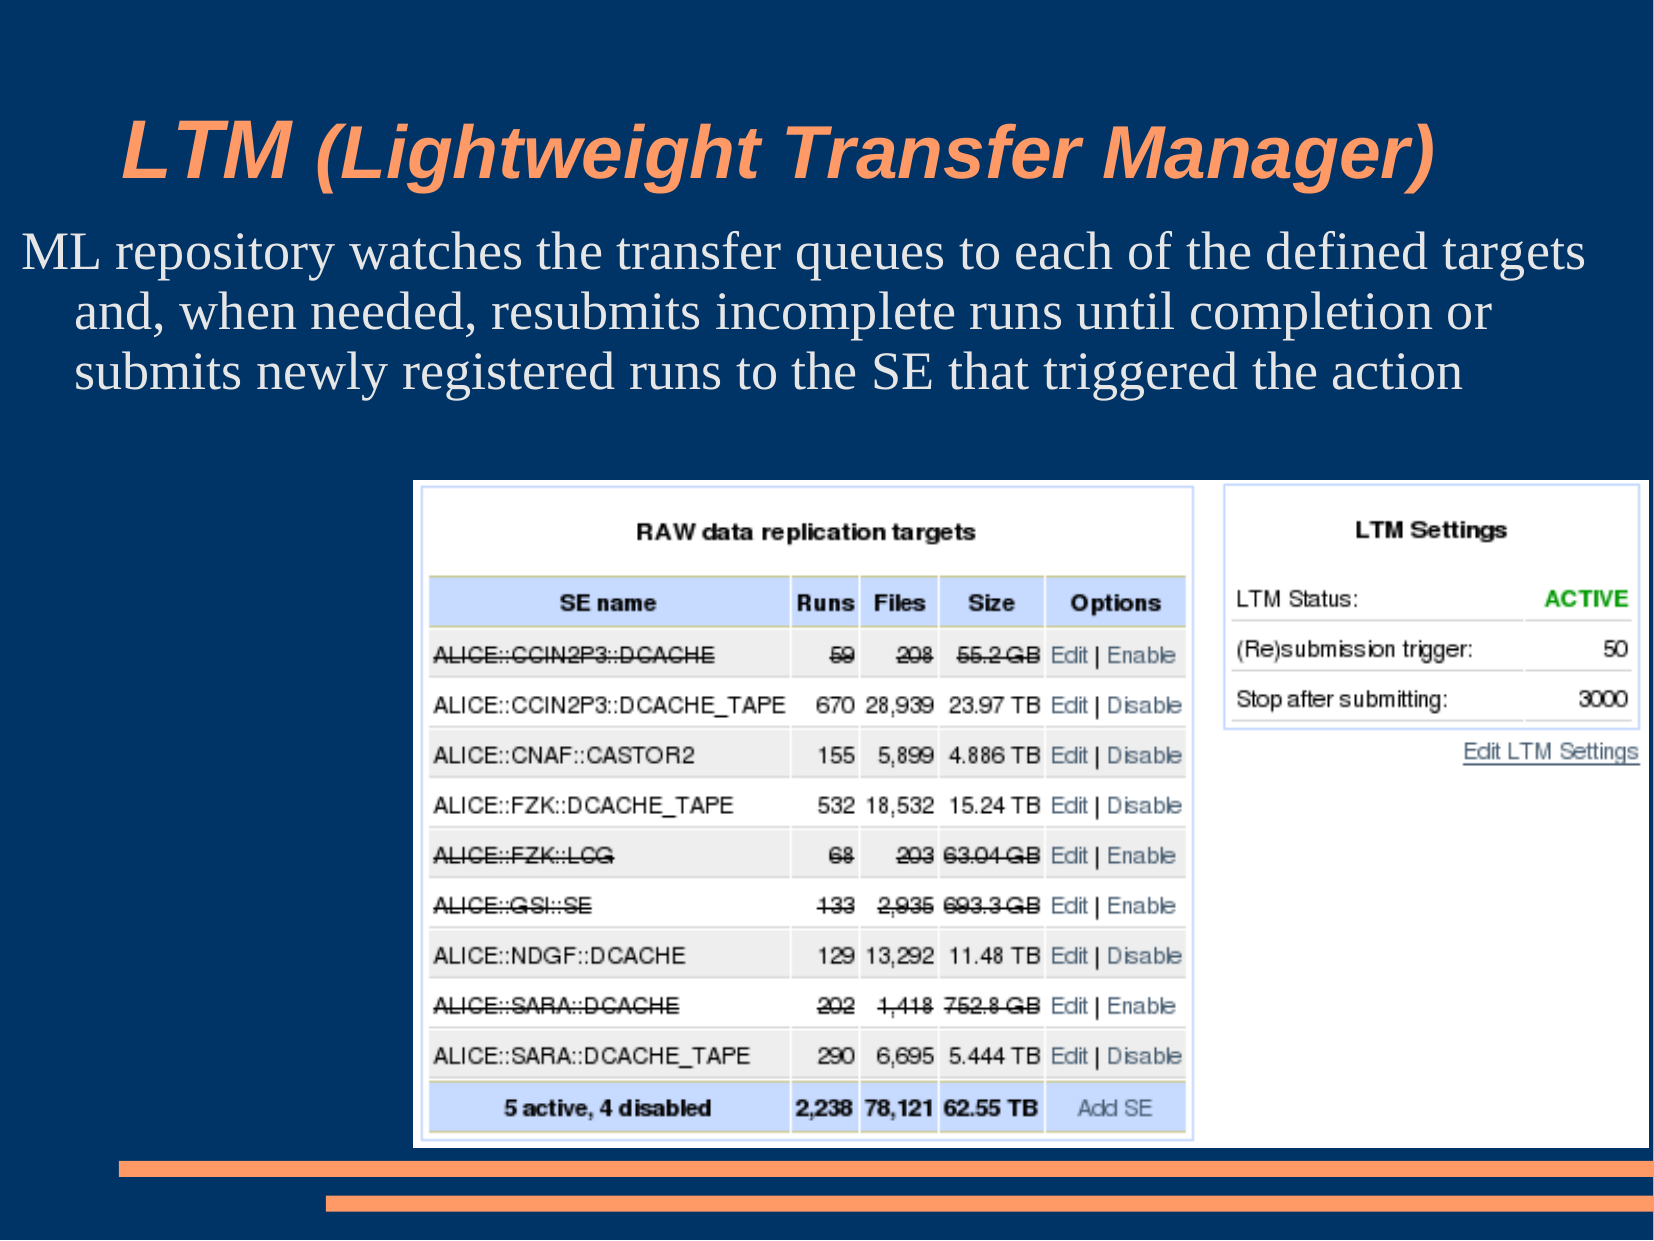

# LTM (Lightweight Transfer Manager)
ML repository watches the transfer queues to each of the defined targets and, when needed, resubmits incomplete runs until completion or submits newly registered runs to the SE that triggered the action